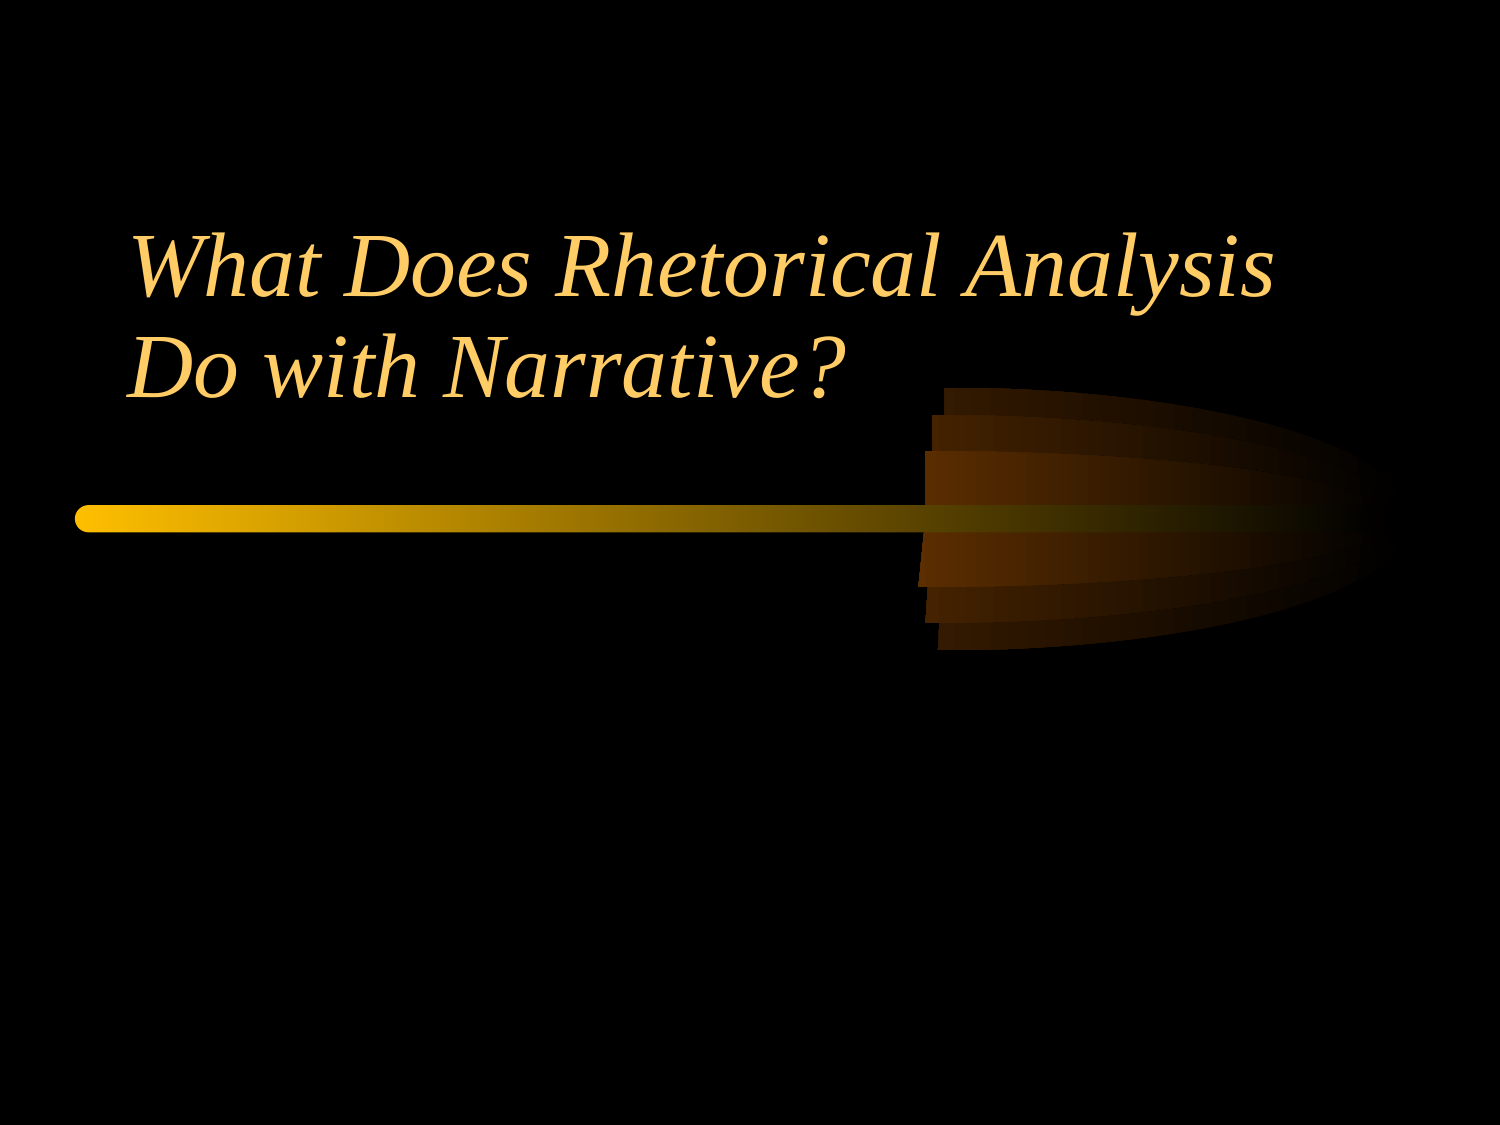

# What Does Rhetorical Analysis Do with Narrative?